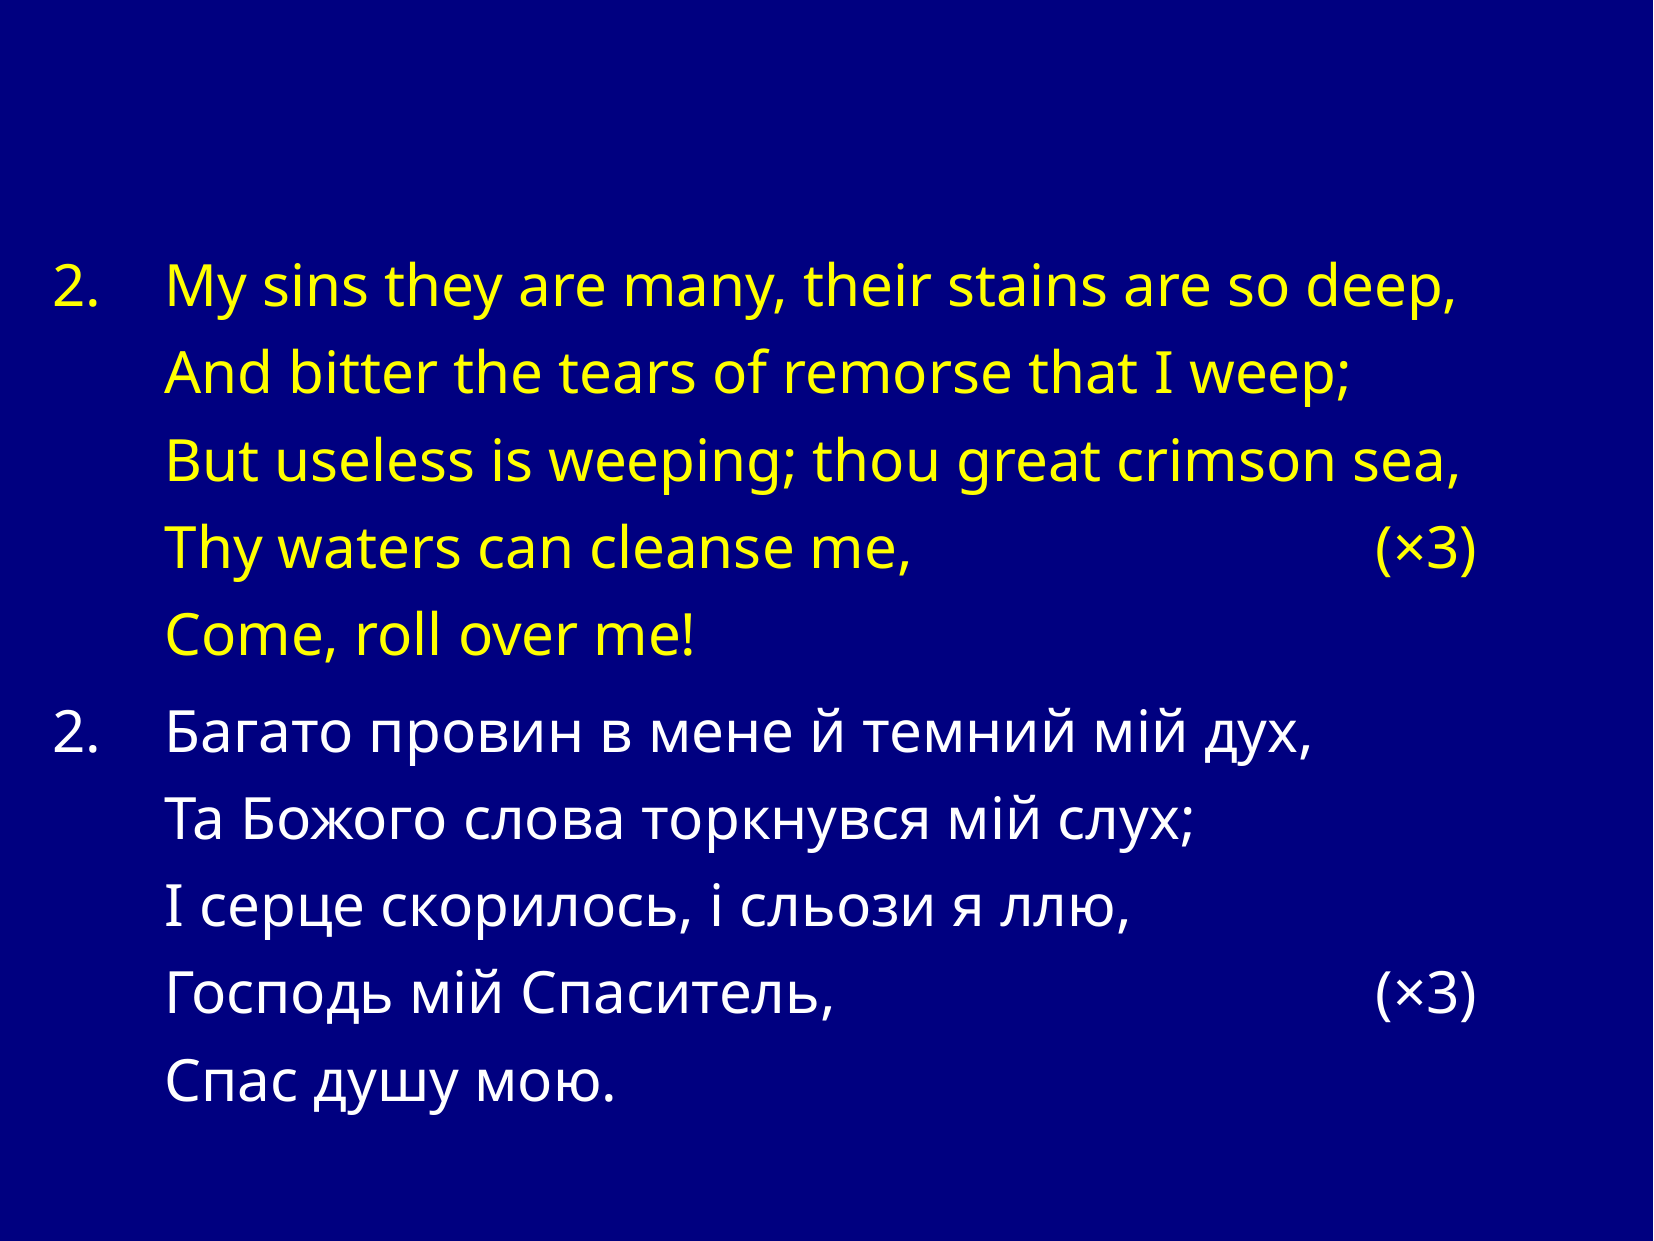

2.	My sins they are many, their stains are so deep,
	And bitter the tears of remorse that I weep;
	But useless is weeping; thou great crimson sea,
	Thy waters can cleanse me,	(×3)
	Come, roll over me!
2.	Багато провин в мене й темний мій дух,
	Та Божого слова торкнувся мій слух;
	І серце скорилось, і сльози я ллю,
	Господь мій Спаситель,	(×3)
	Спас душу мою.